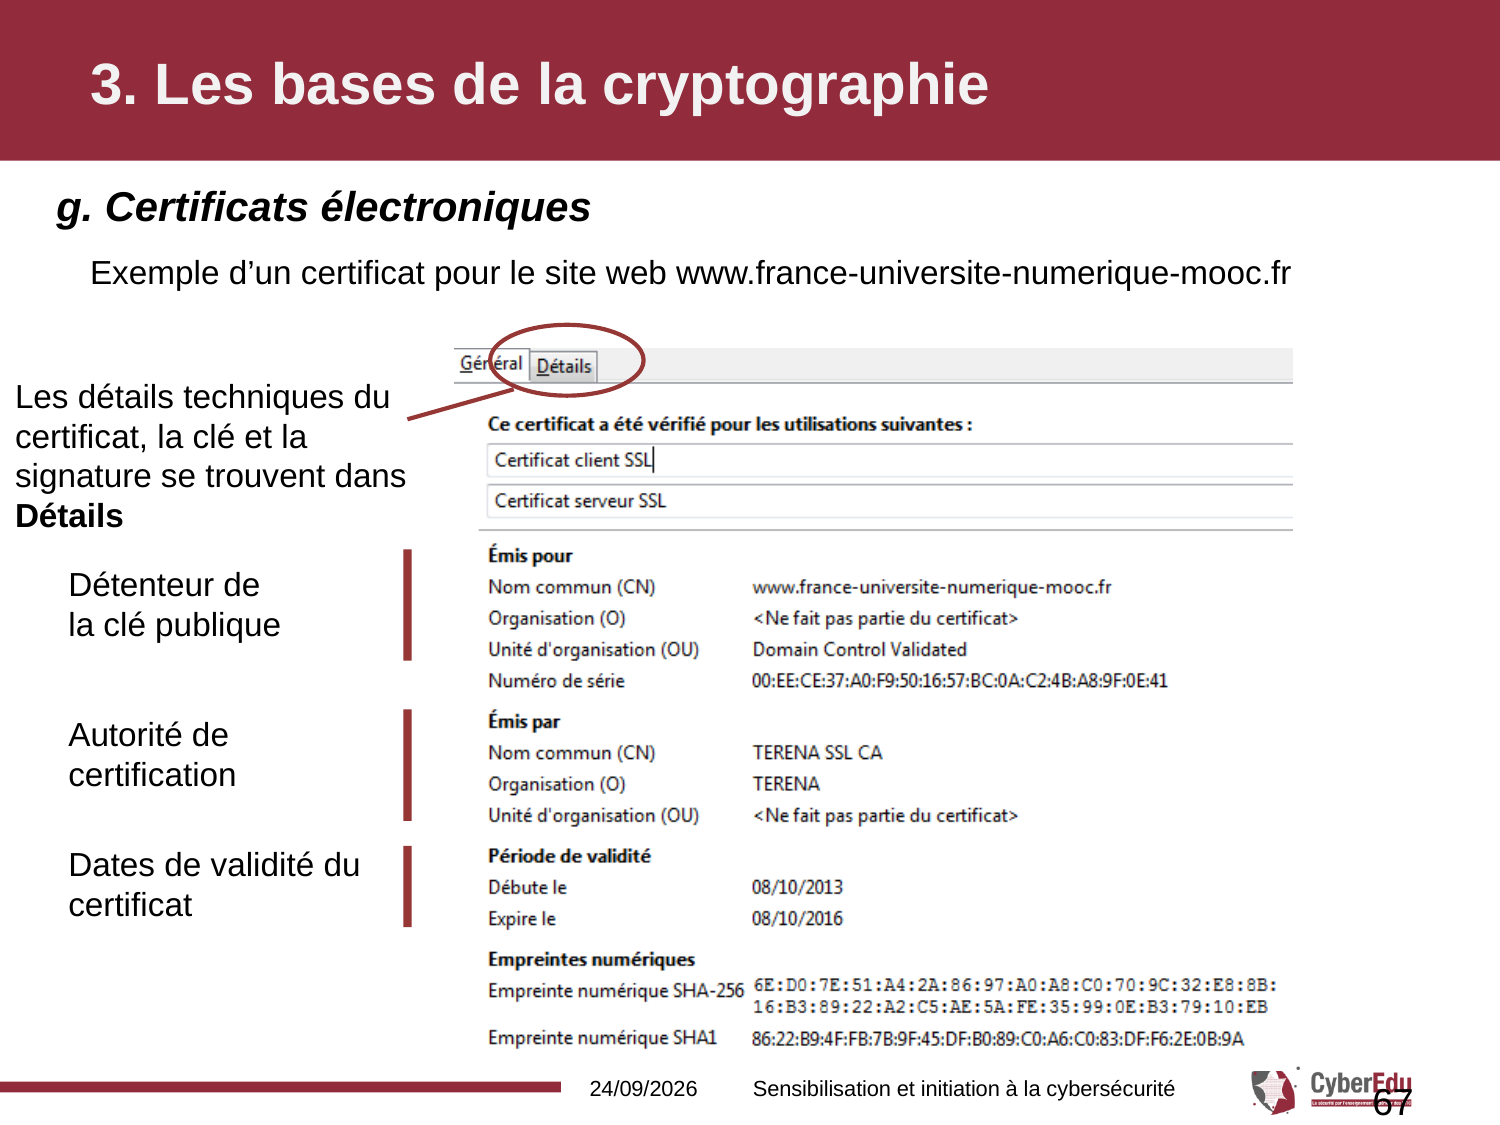

# 3. Les bases de la cryptographie
g. Certificats électroniques
Exemple d’un certificat pour le site web www.france-universite-numerique-mooc.fr
Les détails techniques du certificat, la clé et la signature se trouvent dans Détails
Détenteur de la clé publique
Autorité de certification
Dates de validité du certificat
Sensibilisation et initiation à la cybersécurité